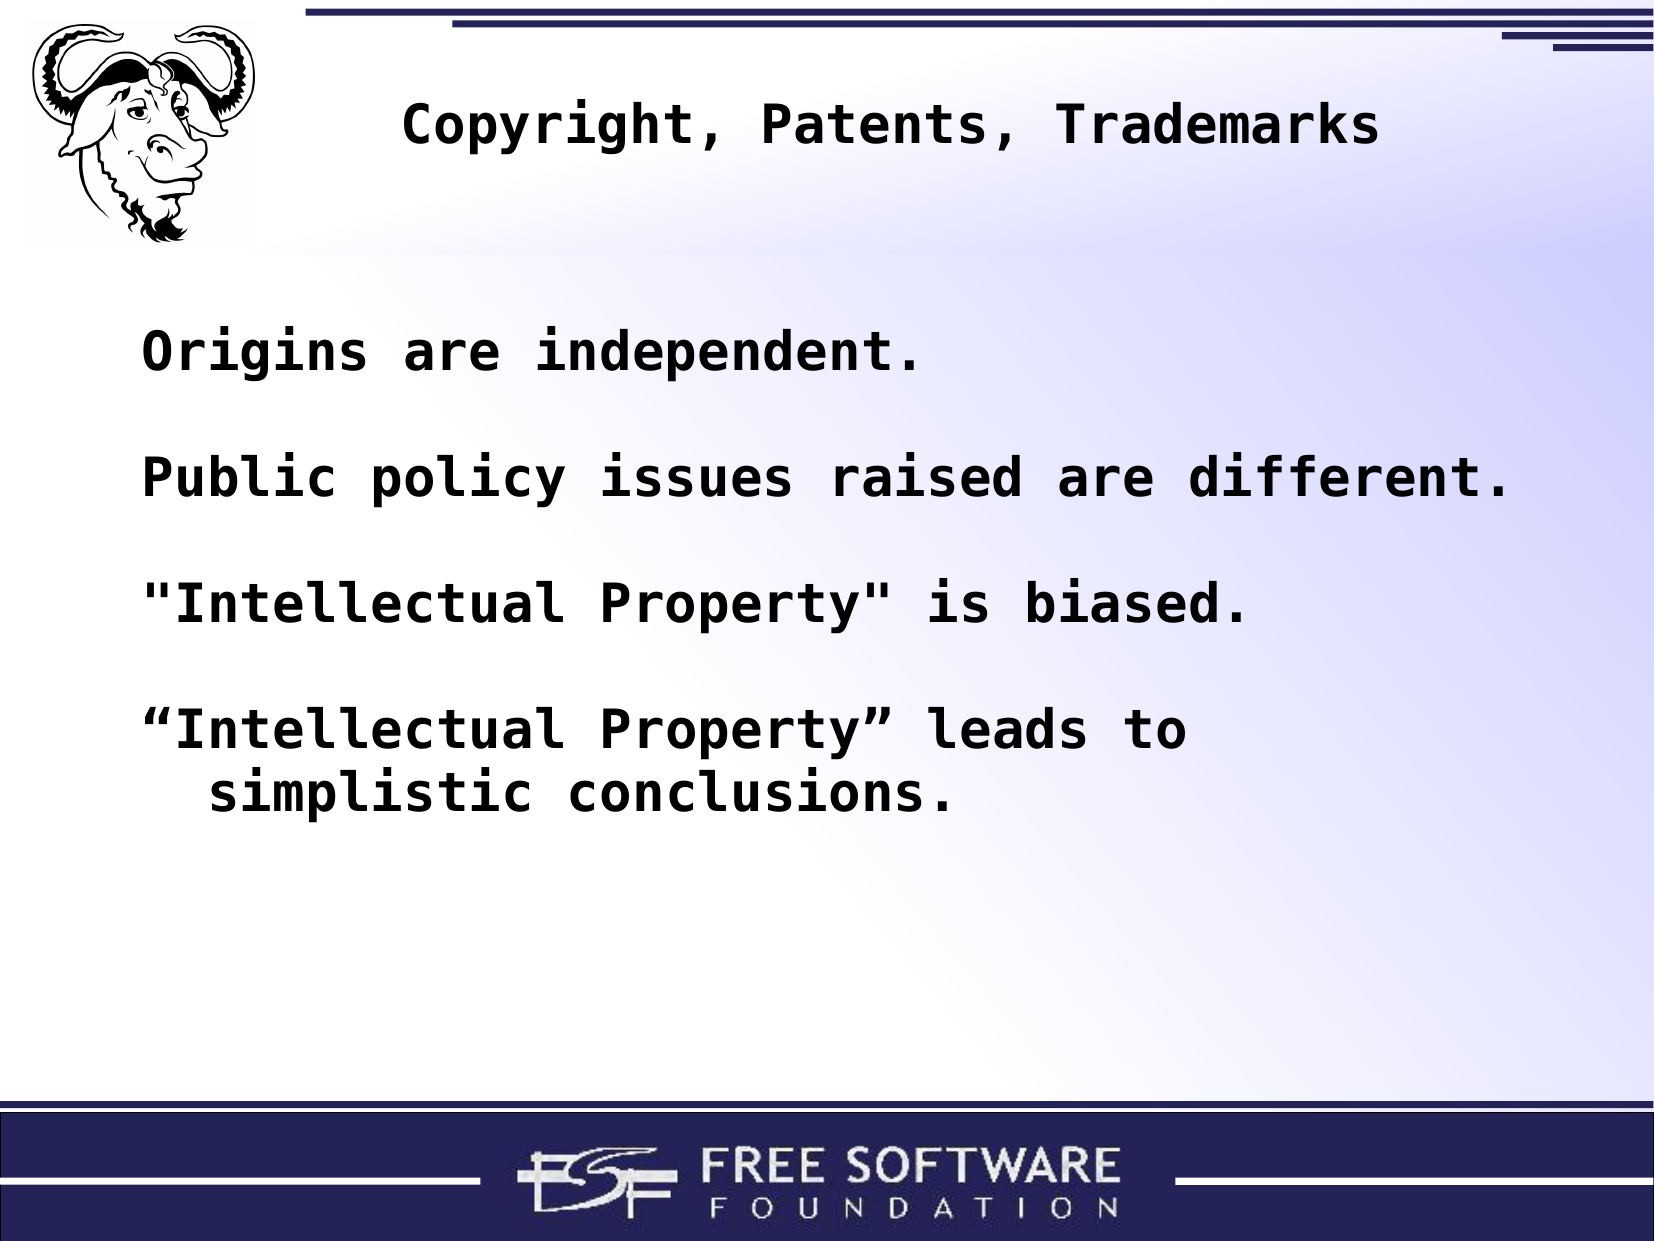

Copyright, Patents, Trademarks
Origins are independent.
Public policy issues raised are different.
"Intellectual Property" is biased.
“Intellectual Property” leads to
 simplistic conclusions.